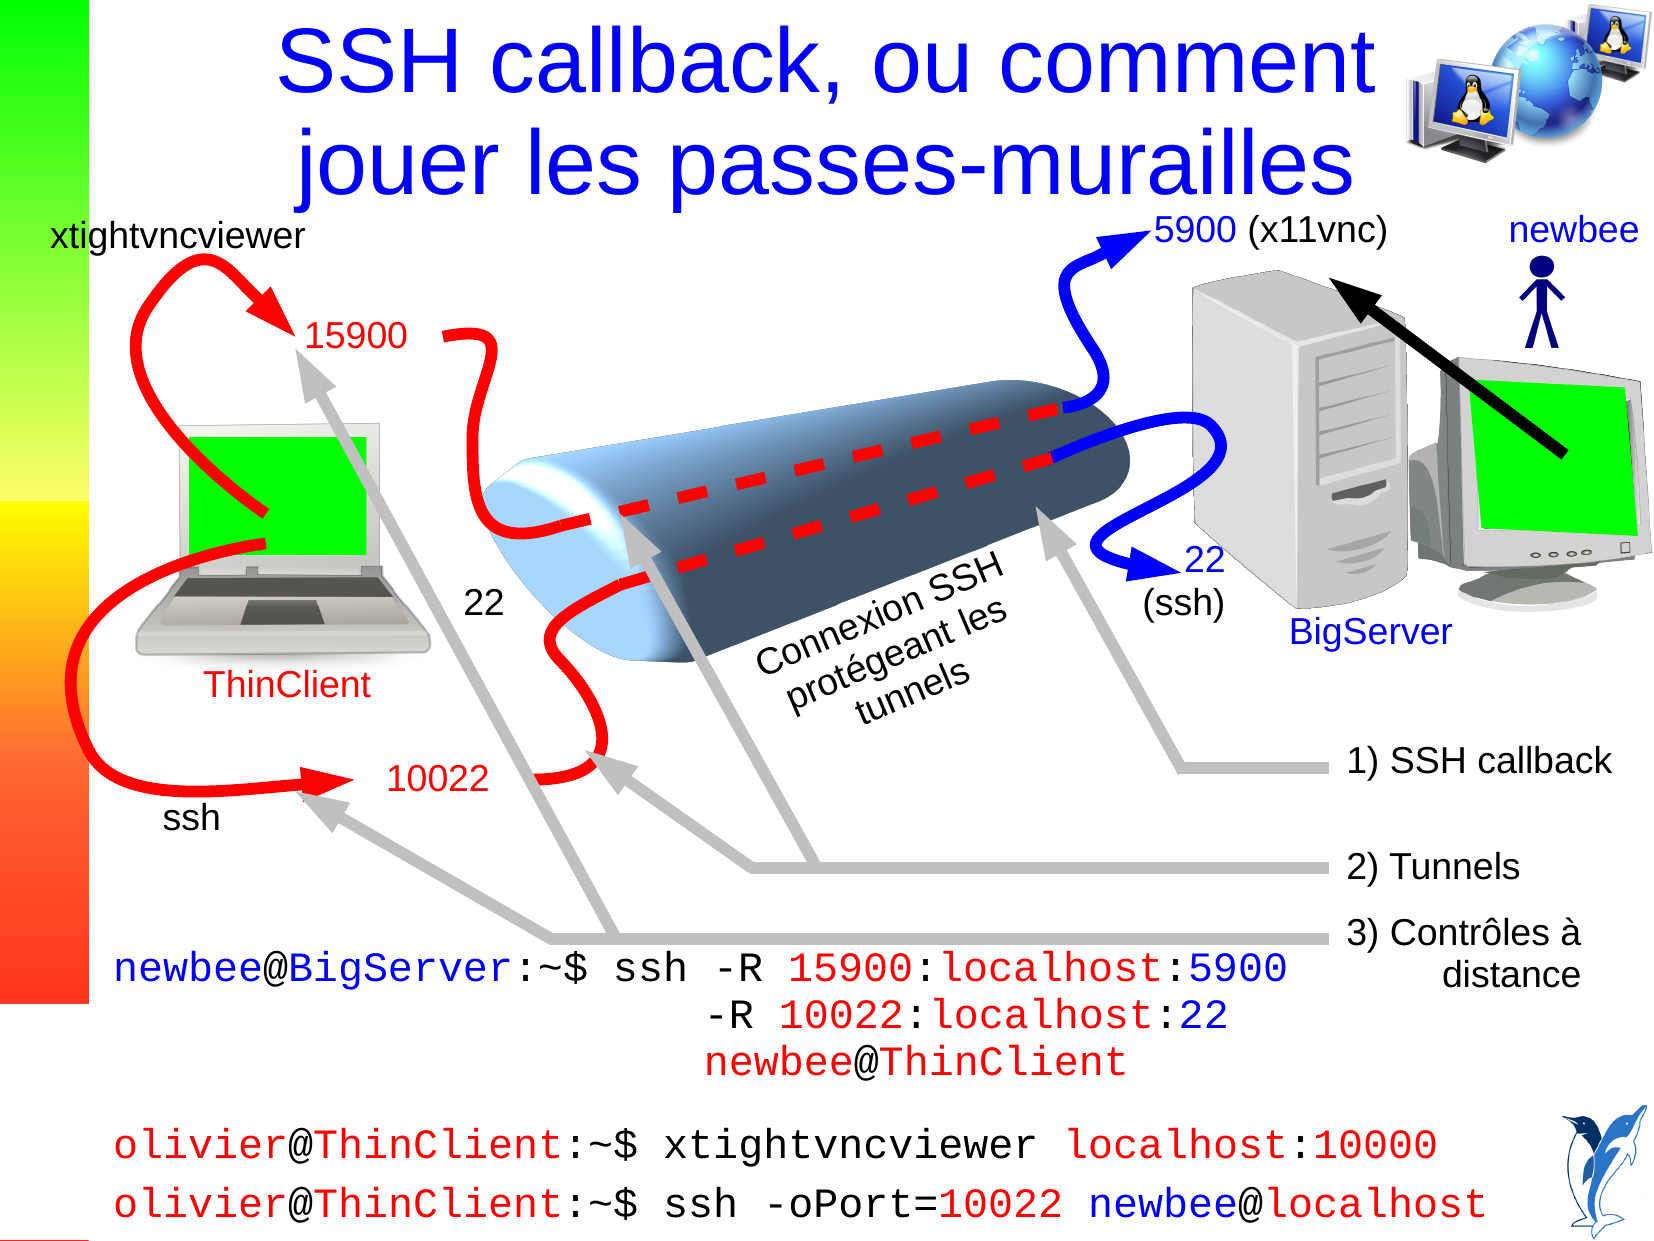

# SSH callback, ou comment jouer les passes-murailles
newbee
BigServer
5900 (x11vnc)
xtightvncviewer
15900
22
(ssh)
10022
3) Contrôles à
distance
22
Connexion SSH
protégeant les
tunnels
ThinClient
1) SSH callback
2) Tunnels
ssh
newbee@BigServer:~$ ssh -R 15900:localhost:5900
								-R 10022:localhost:22
								newbee@ThinClient
olivier@ThinClient:~$ xtightvncviewer localhost:10000
olivier@ThinClient:~$ ssh -oPort=10022 newbee@localhost